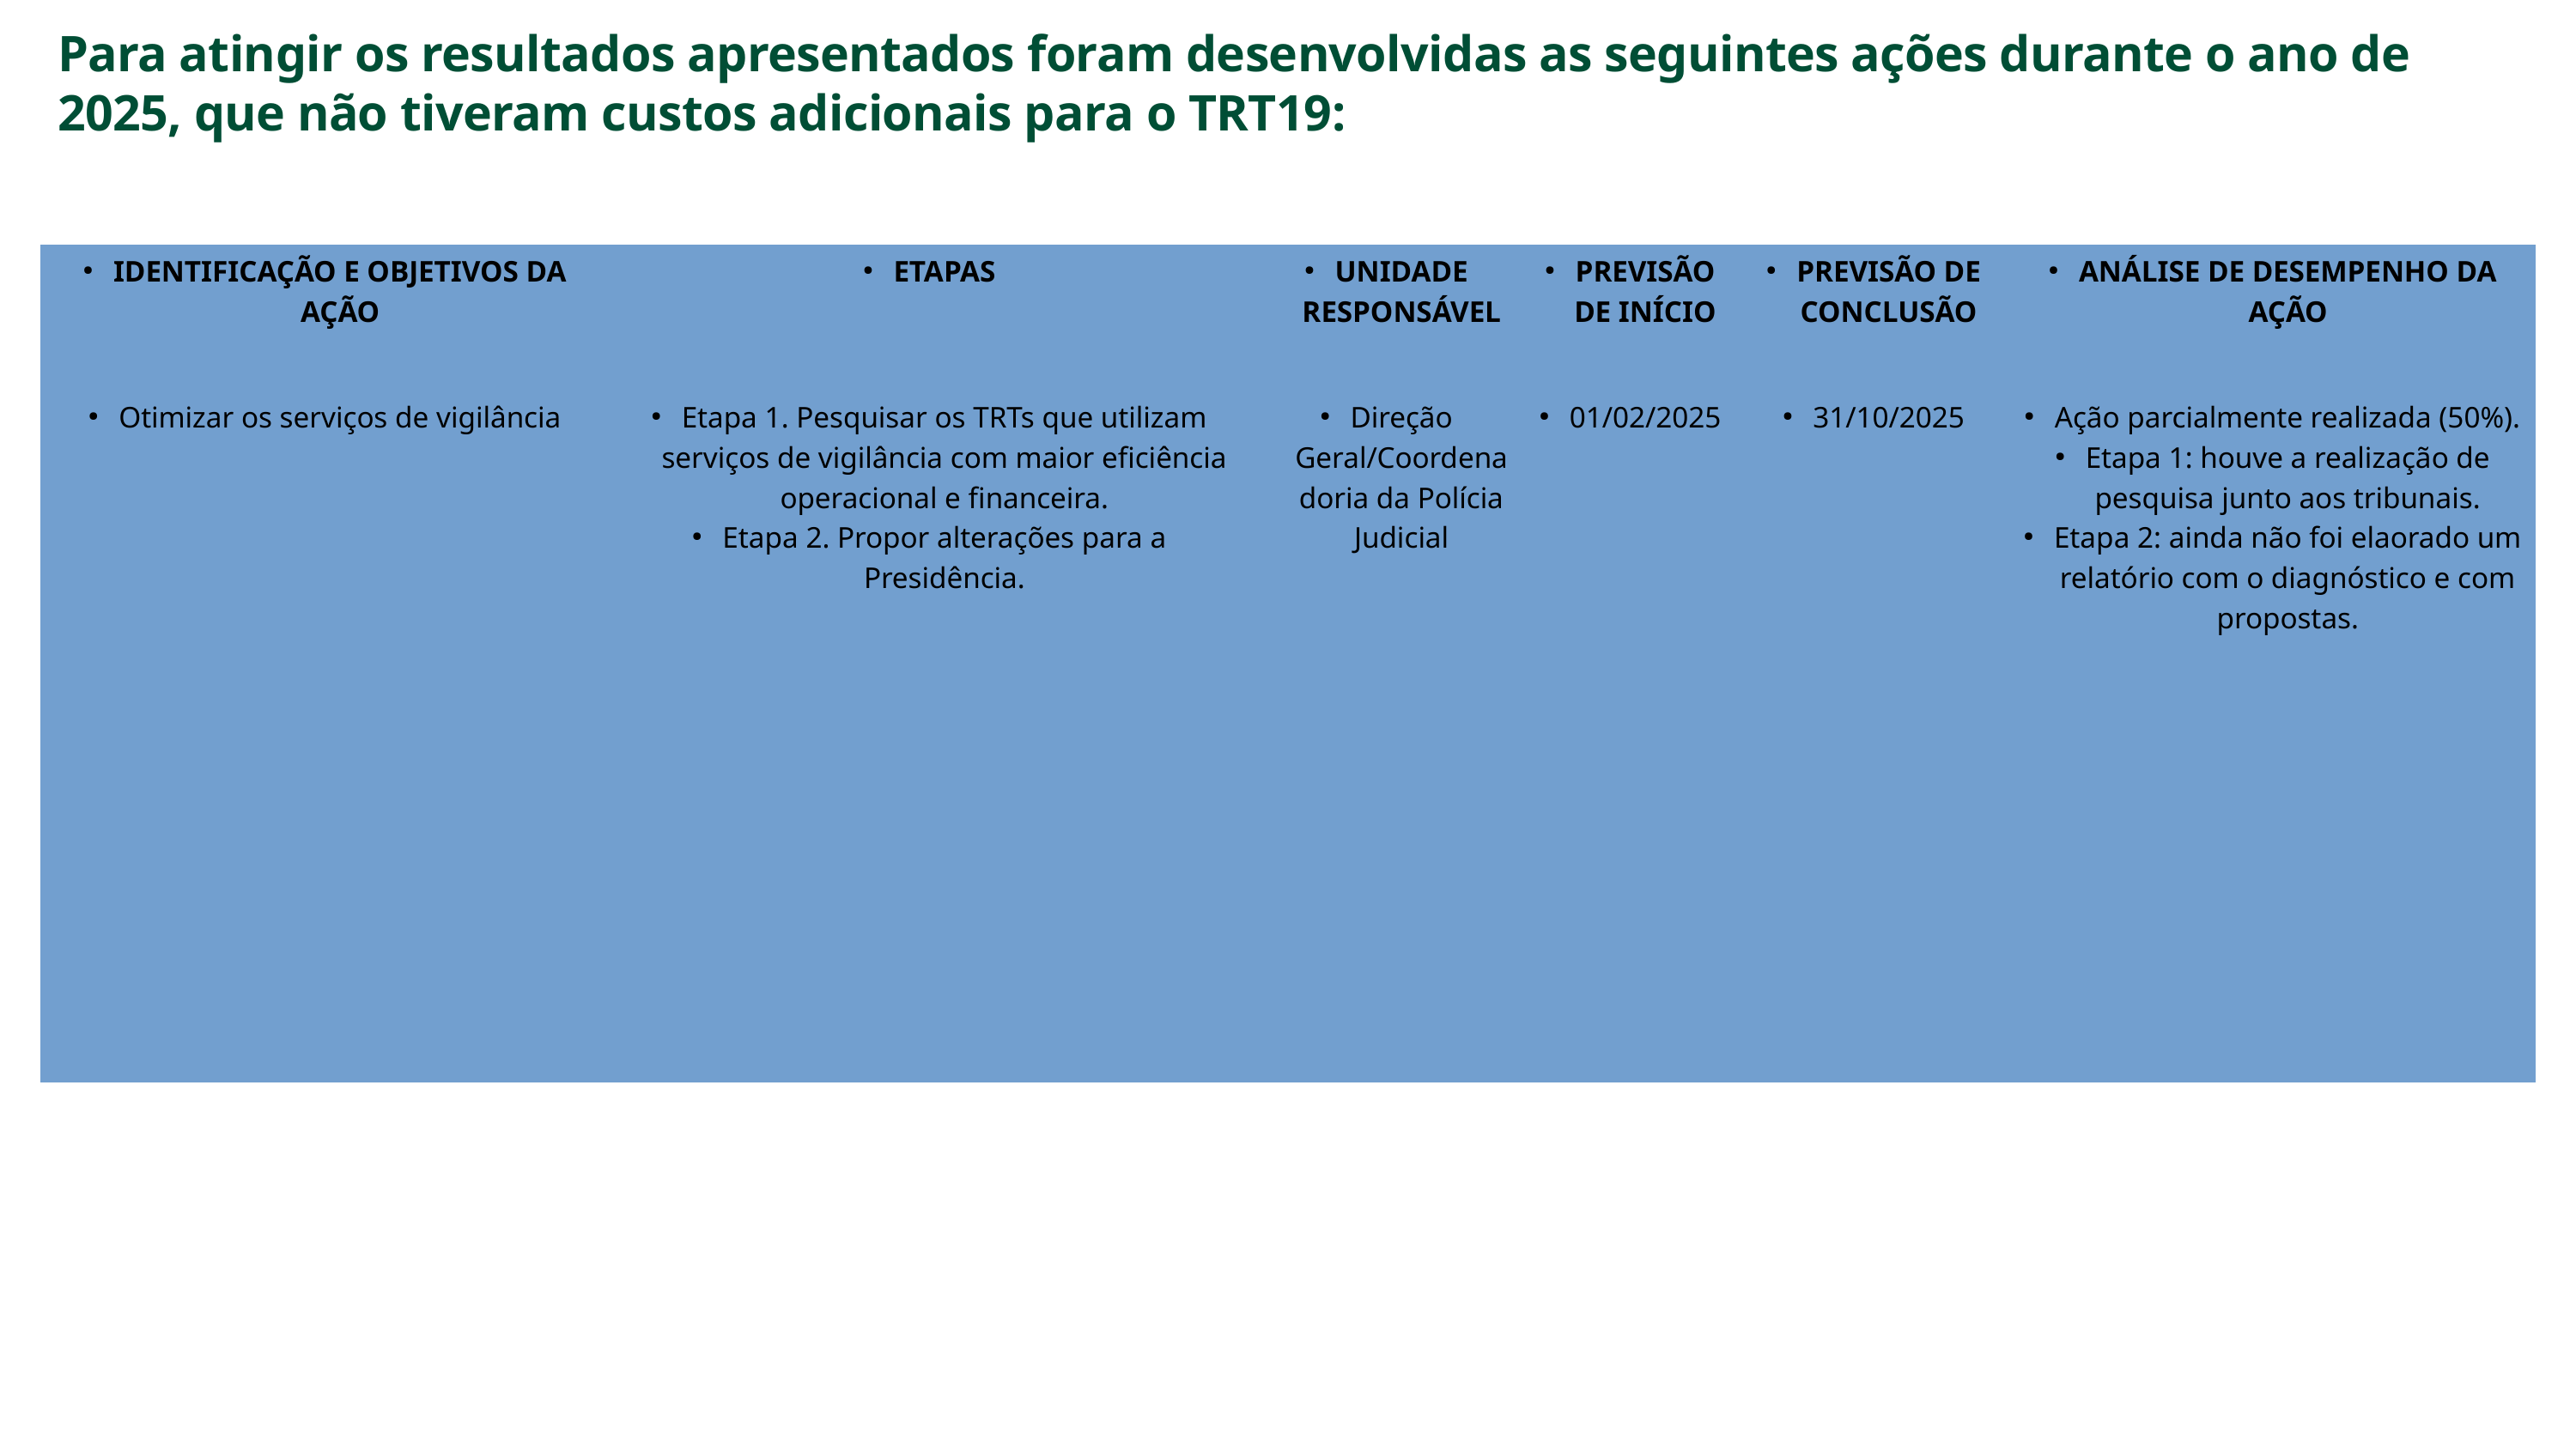

Para atingir os resultados apresentados foram desenvolvidas as seguintes ações durante o ano de 2025, que não tiveram custos adicionais para o TRT19:
| IDENTIFICAÇÃO E OBJETIVOS DA AÇÃO | ETAPAS | UNIDADE RESPONSÁVEL | PREVISÃO DE INÍCIO | PREVISÃO DE CONCLUSÃO | ANÁLISE DE DESEMPENHO DA AÇÃO |
| --- | --- | --- | --- | --- | --- |
| Otimizar os serviços de vigilância | Etapa 1. Pesquisar os TRTs que utilizam serviços de vigilância com maior eficiência operacional e financeira. Etapa 2. Propor alterações para a Presidência. | Direção Geral/Coordenadoria da Polícia Judicial | 01/02/2025 | 31/10/2025 | Ação parcialmente realizada (50%). Etapa 1: houve a realização de pesquisa junto aos tribunais. Etapa 2: ainda não foi elaorado um relatório com o diagnóstico e com propostas. |